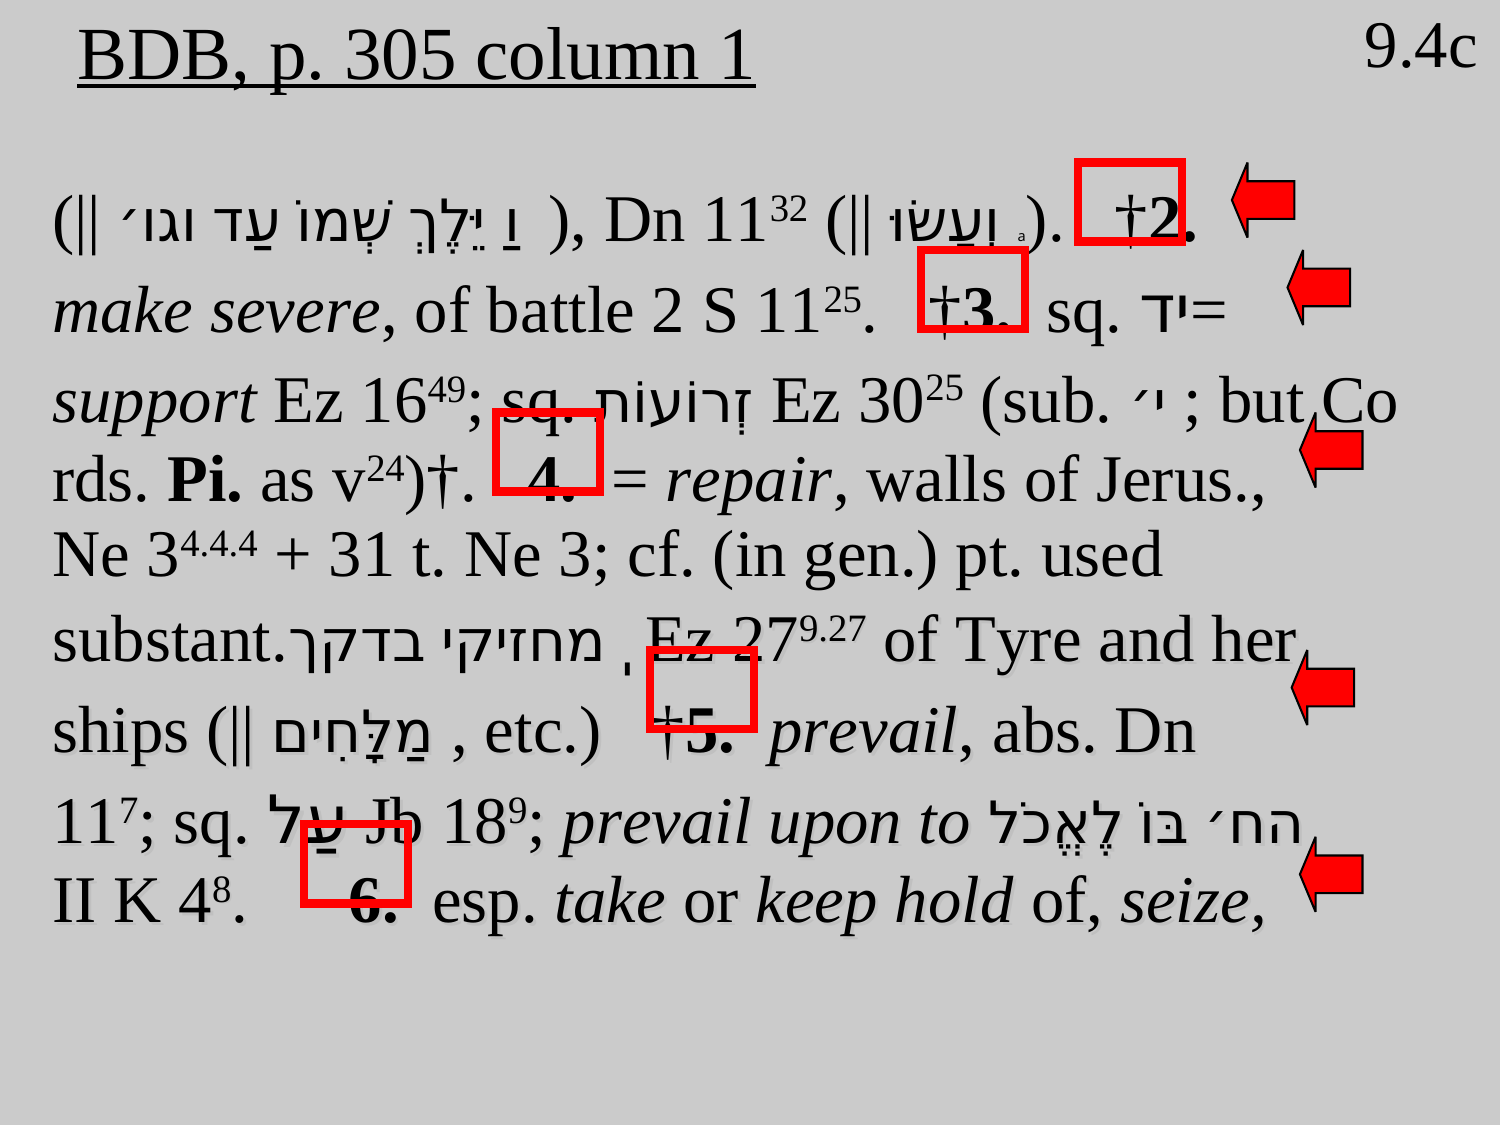

9.4c
BDB, p. 305 column 1
(|| וַיֵּלֶךְ שְׁמוֹ עַד וגו׳ ), Dn 1132 (|| וְעָשׂוּa). †2.
make severe, of battle 2 S 1125. †3. sq. יד=
support Ez 1649; sq. זְרוֹעוֹת Ez 3025 (sub. י׳ ; but Co
rds. Pi. as v24)†. 4. = repair, walls of Jerus.,
Ne 34.4.4 + 31 t. Ne 3; cf. (in gen.) pt. used
substant.מחזיקי בדקך ֽ Ez 279.27 of Tyre and her
ships (|| מַלָּחִים , etc.) †5. prevail, abs. Dn
117; sq. עַל Jb 189; prevail upon to הח׳ בּוֹ לֶאֱכֹל
II K 48. 6. esp. take or keep hold of, seize,